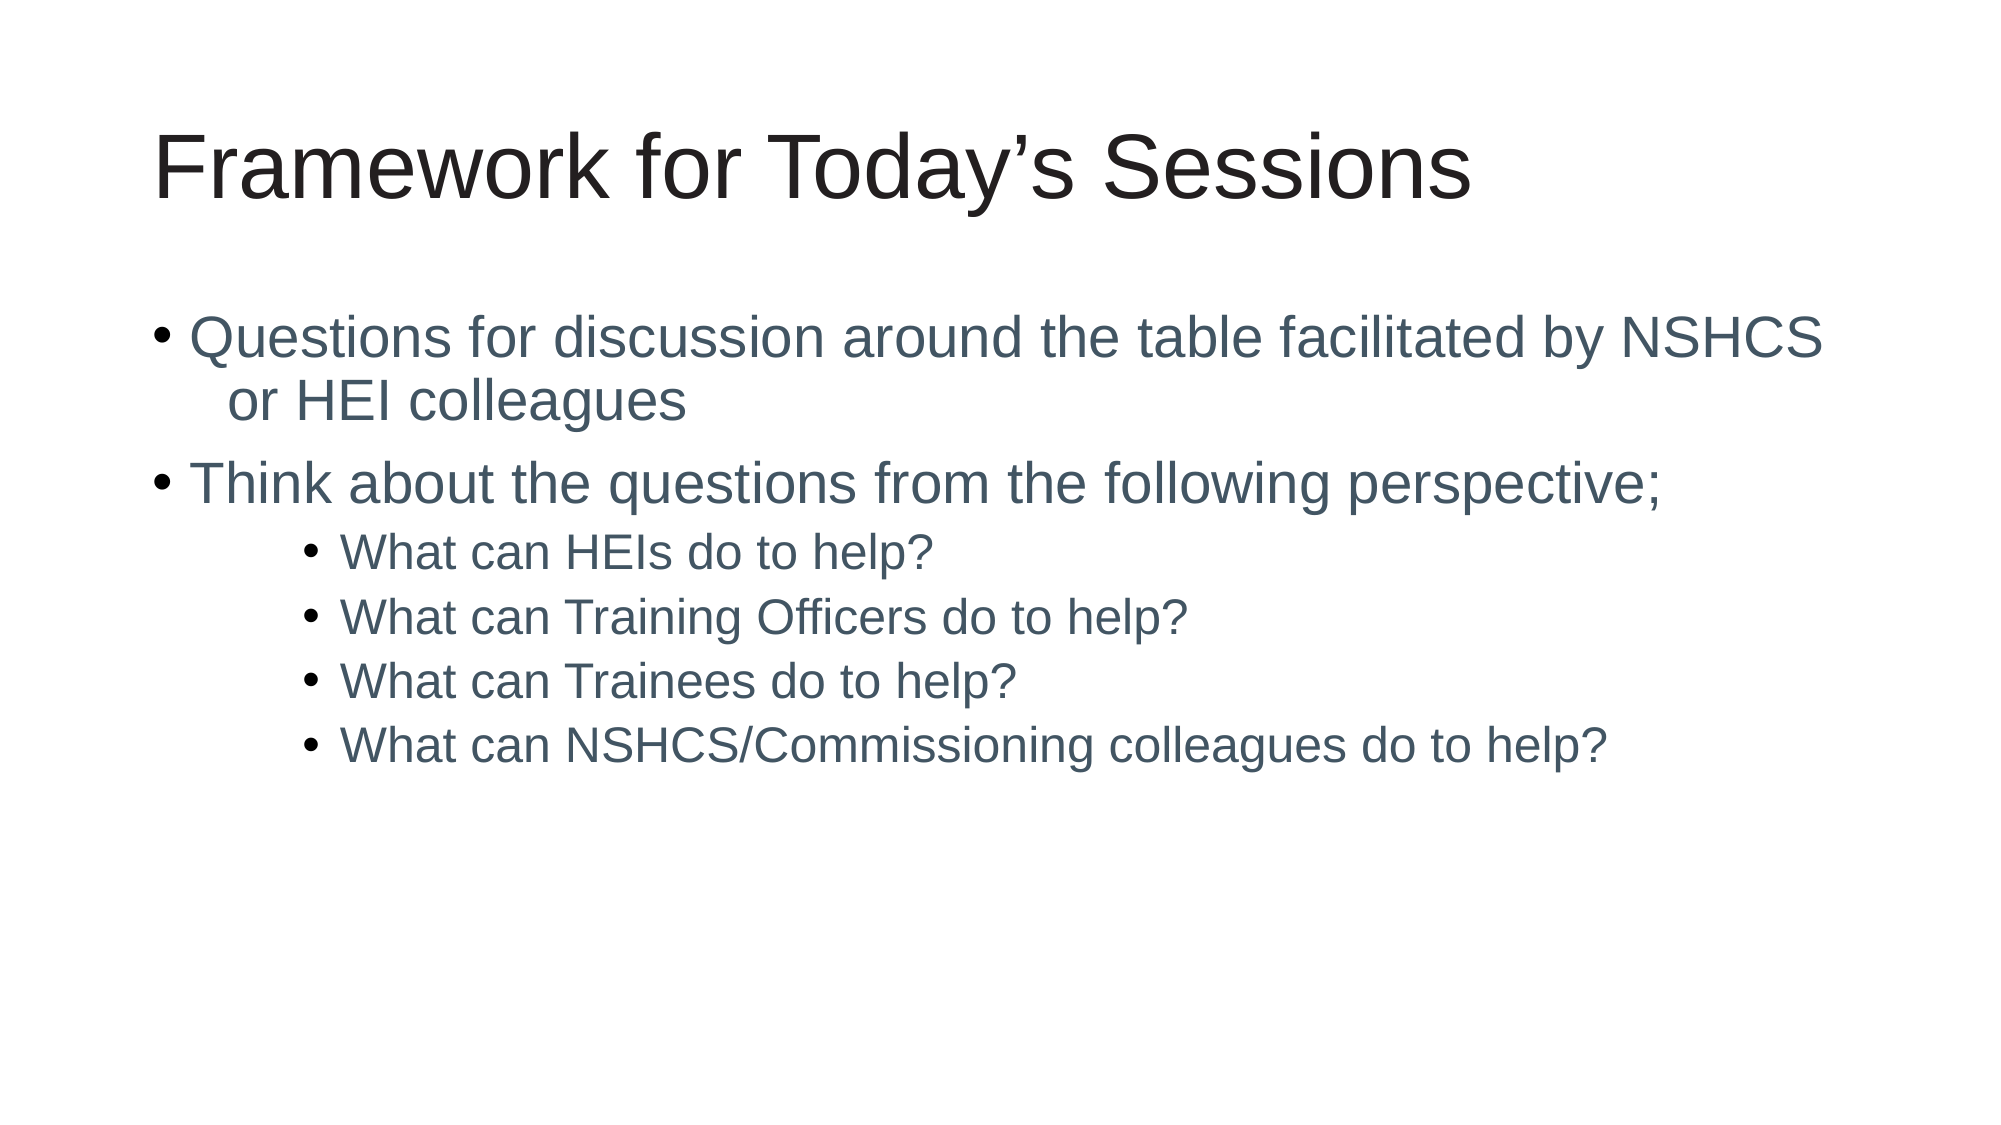

# Framework for Today’s Sessions
Questions for discussion around the table facilitated by NSHCS or HEI colleagues
Think about the questions from the following perspective;
What can HEIs do to help?
What can Training Officers do to help?
What can Trainees do to help?
What can NSHCS/Commissioning colleagues do to help?